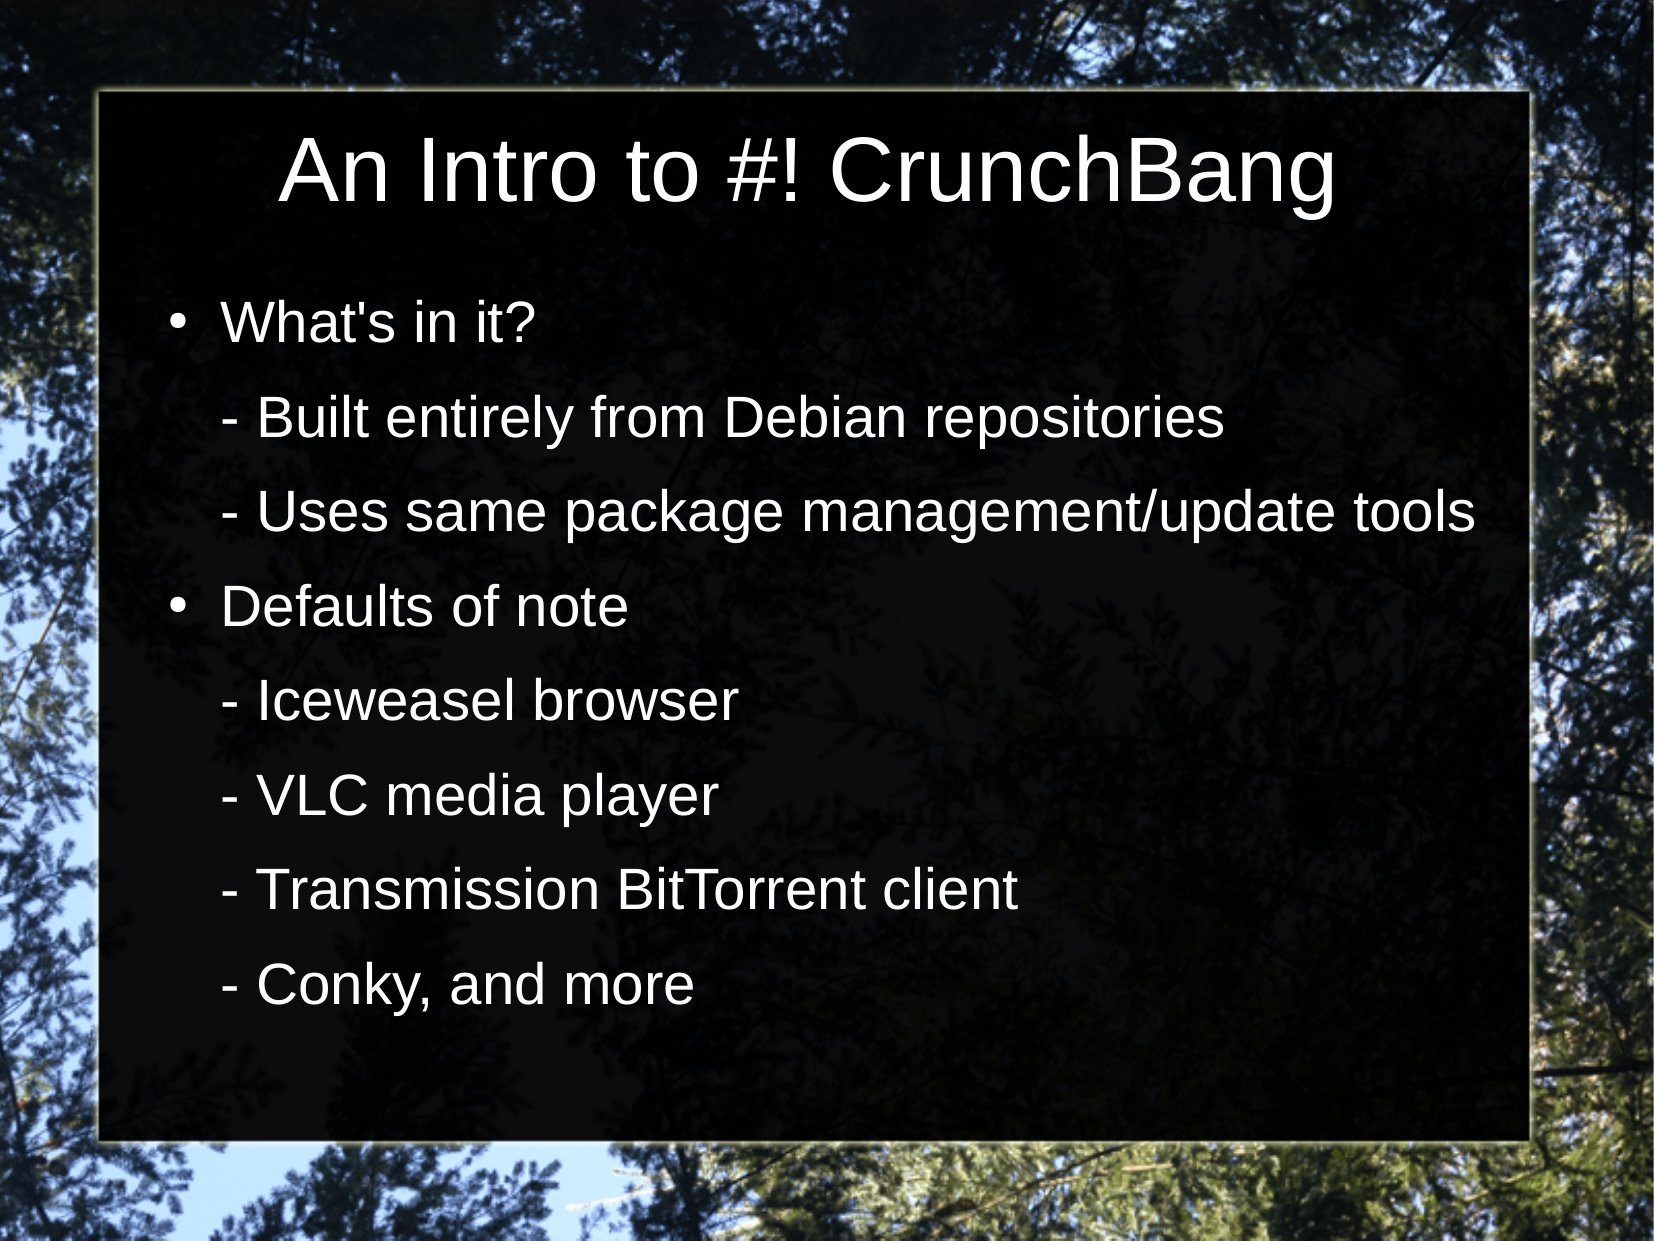

# An Intro to #! CrunchBang
What's in it?
- Built entirely from Debian repositories
- Uses same package management/update tools
Defaults of note
- Iceweasel browser
- VLC media player
- Transmission BitTorrent client
- Conky, and more